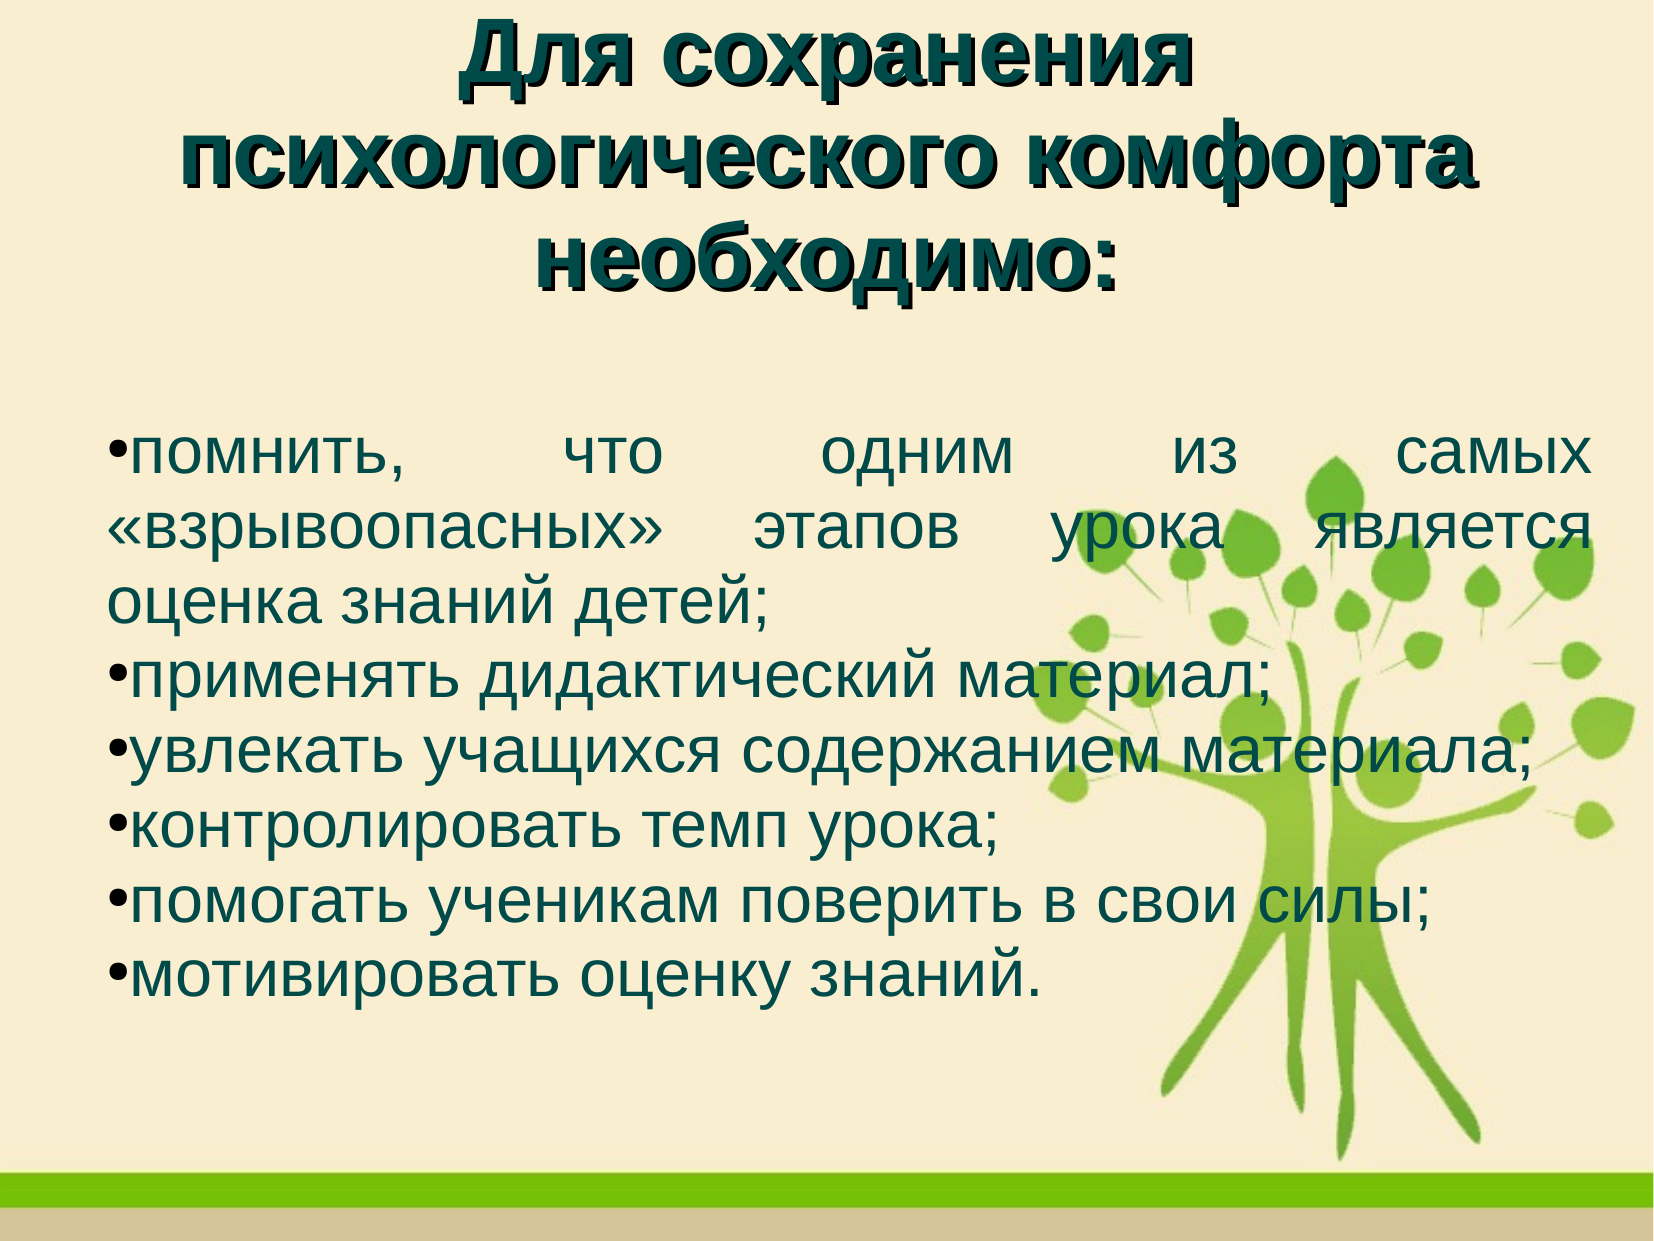

# Для сохранения психологического комфорта необходимо:
помнить, что одним из самых «взрывоопасных» этапов урока является оценка знаний детей;
применять дидактический материал;
увлекать учащихся содержанием материала;
контролировать темп урока;
помогать ученикам поверить в свои силы;
мотивировать оценку знаний.